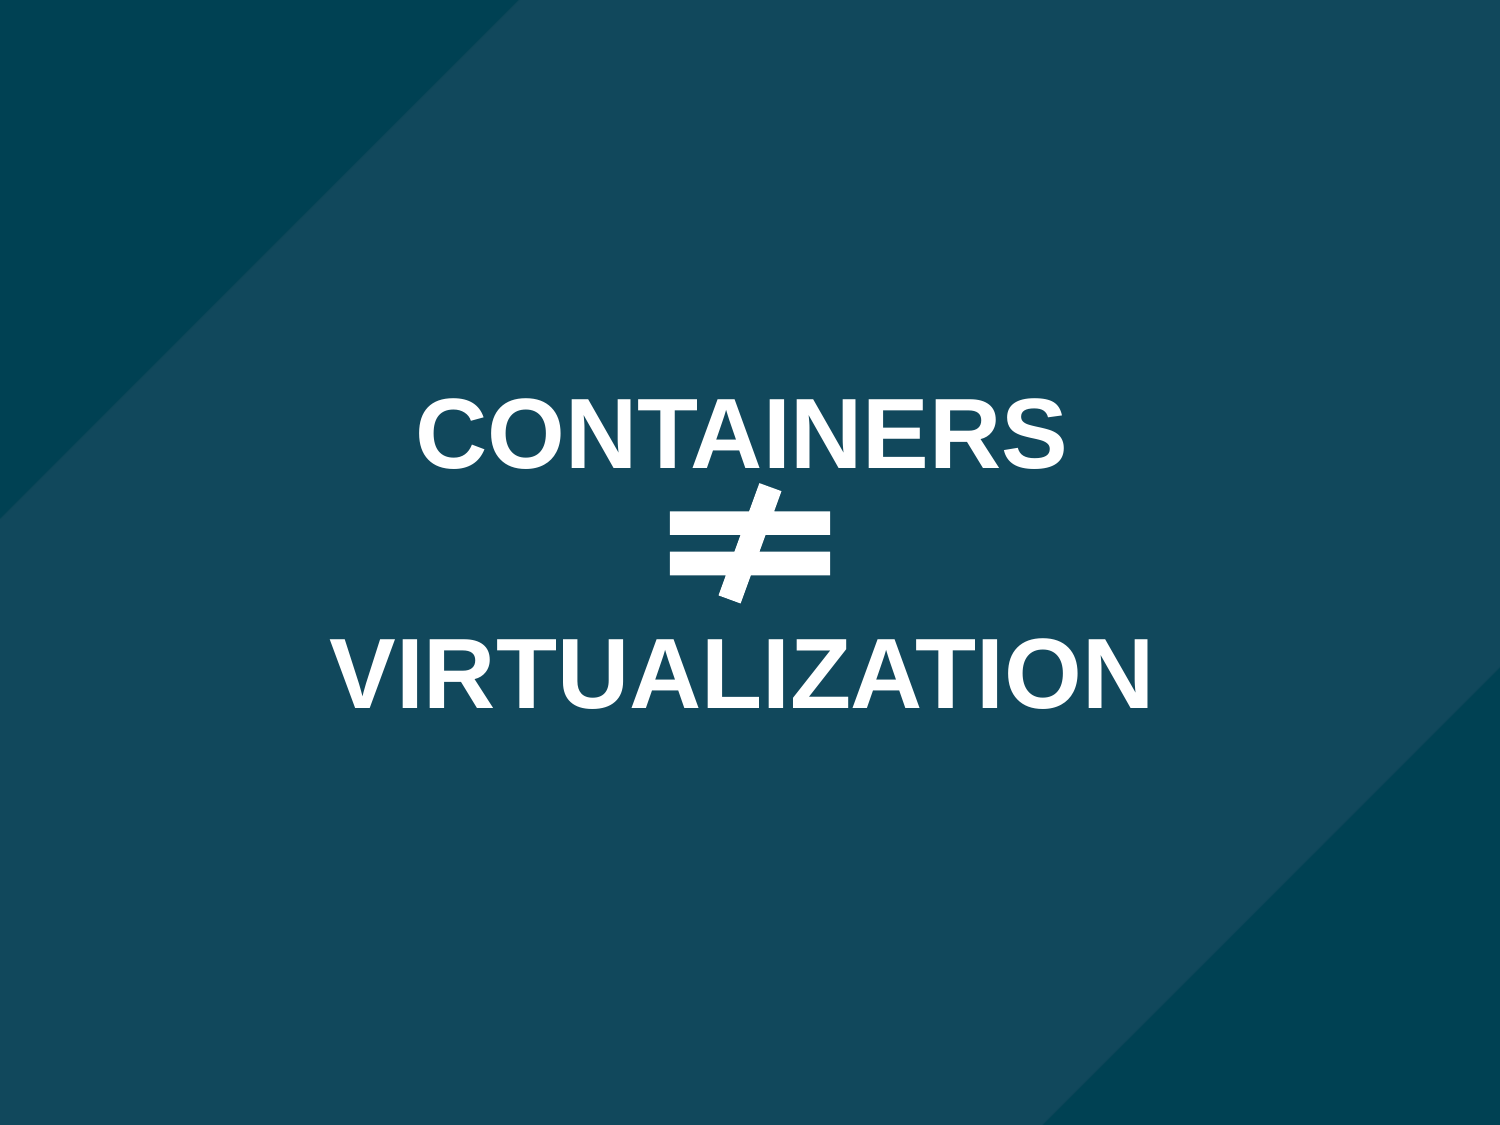

# CONTAINERS VIRTUALIZATION
INSERT DESIGNATOR, IF NEEDED
5